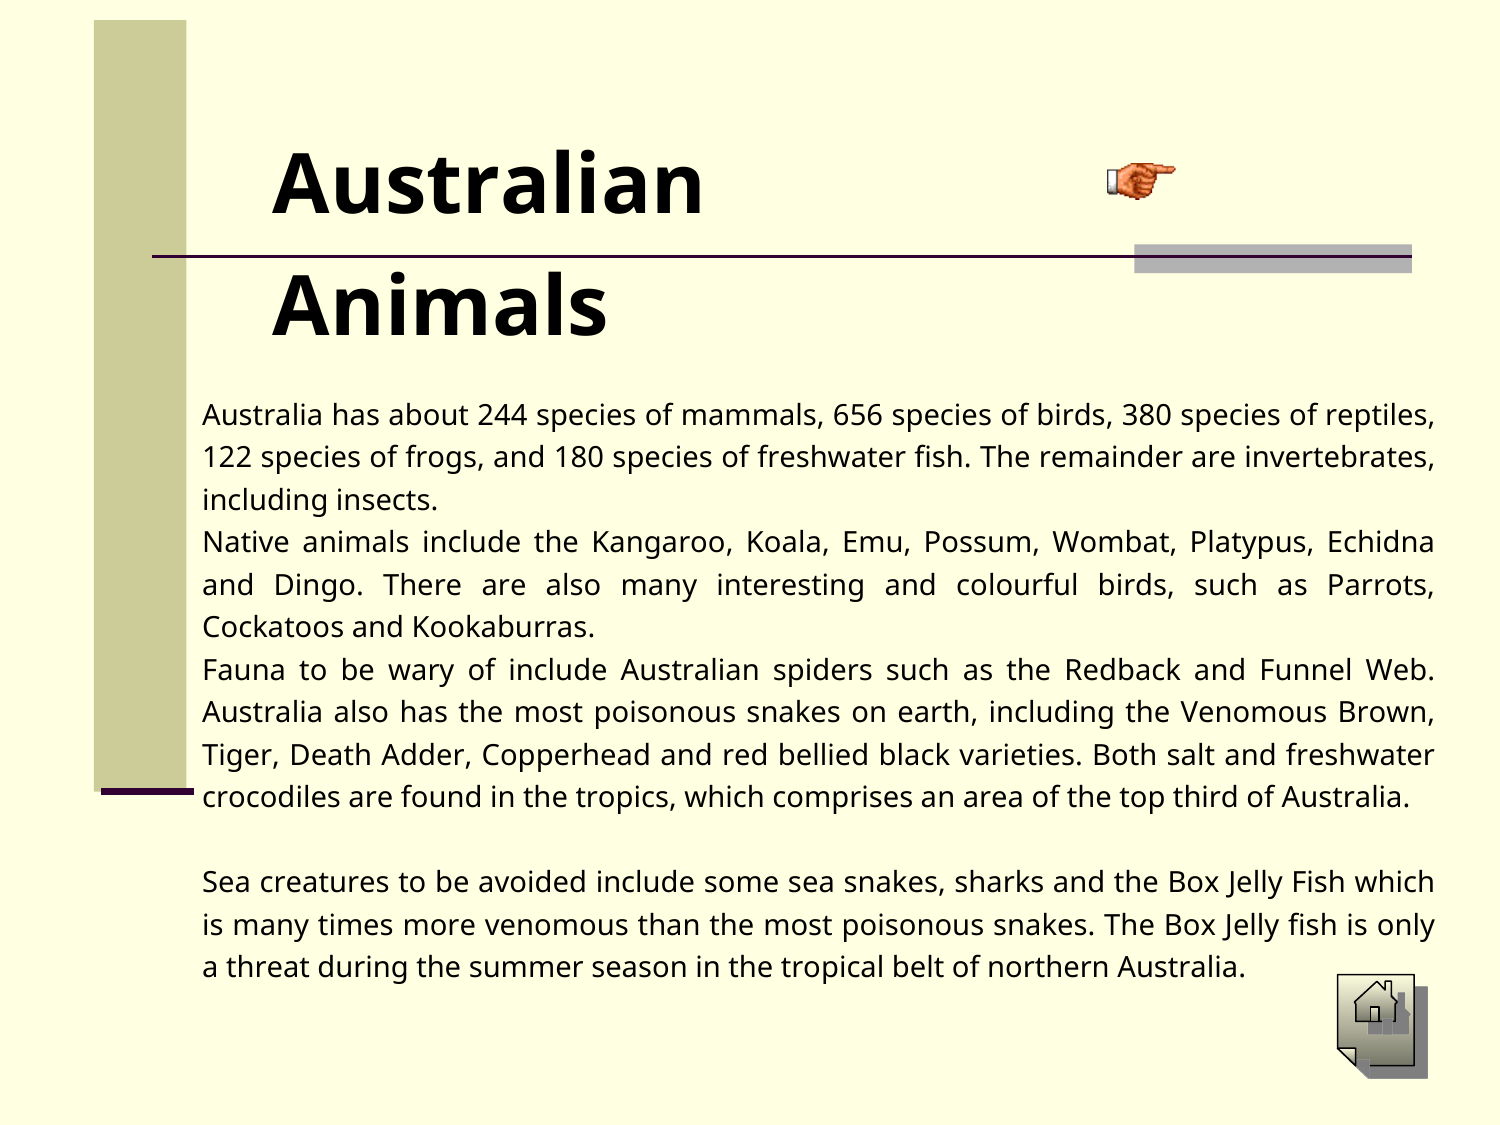

Australian Animals
Australia has about 244 species of mammals, 656 species of birds, 380 species of reptiles, 122 species of frogs, and 180 species of freshwater fish. The remainder are invertebrates, including insects.
Native animals include the Kangaroo, Koala, Emu, Possum, Wombat, Platypus, Echidna and Dingo. There are also many interesting and colourful birds, such as Parrots, Cockatoos and Kookaburras.
Fauna to be wary of include Australian spiders such as the Redback and Funnel Web. Australia also has the most poisonous snakes on earth, including the Venomous Brown, Tiger, Death Adder, Copperhead and red bellied black varieties. Both salt and freshwater crocodiles are found in the tropics, which comprises an area of the top third of Australia.
Sea creatures to be avoided include some sea snakes, sharks and the Box Jelly Fish which is many times more venomous than the most poisonous snakes. The Box Jelly fish is only a threat during the summer season in the tropical belt of northern Australia.